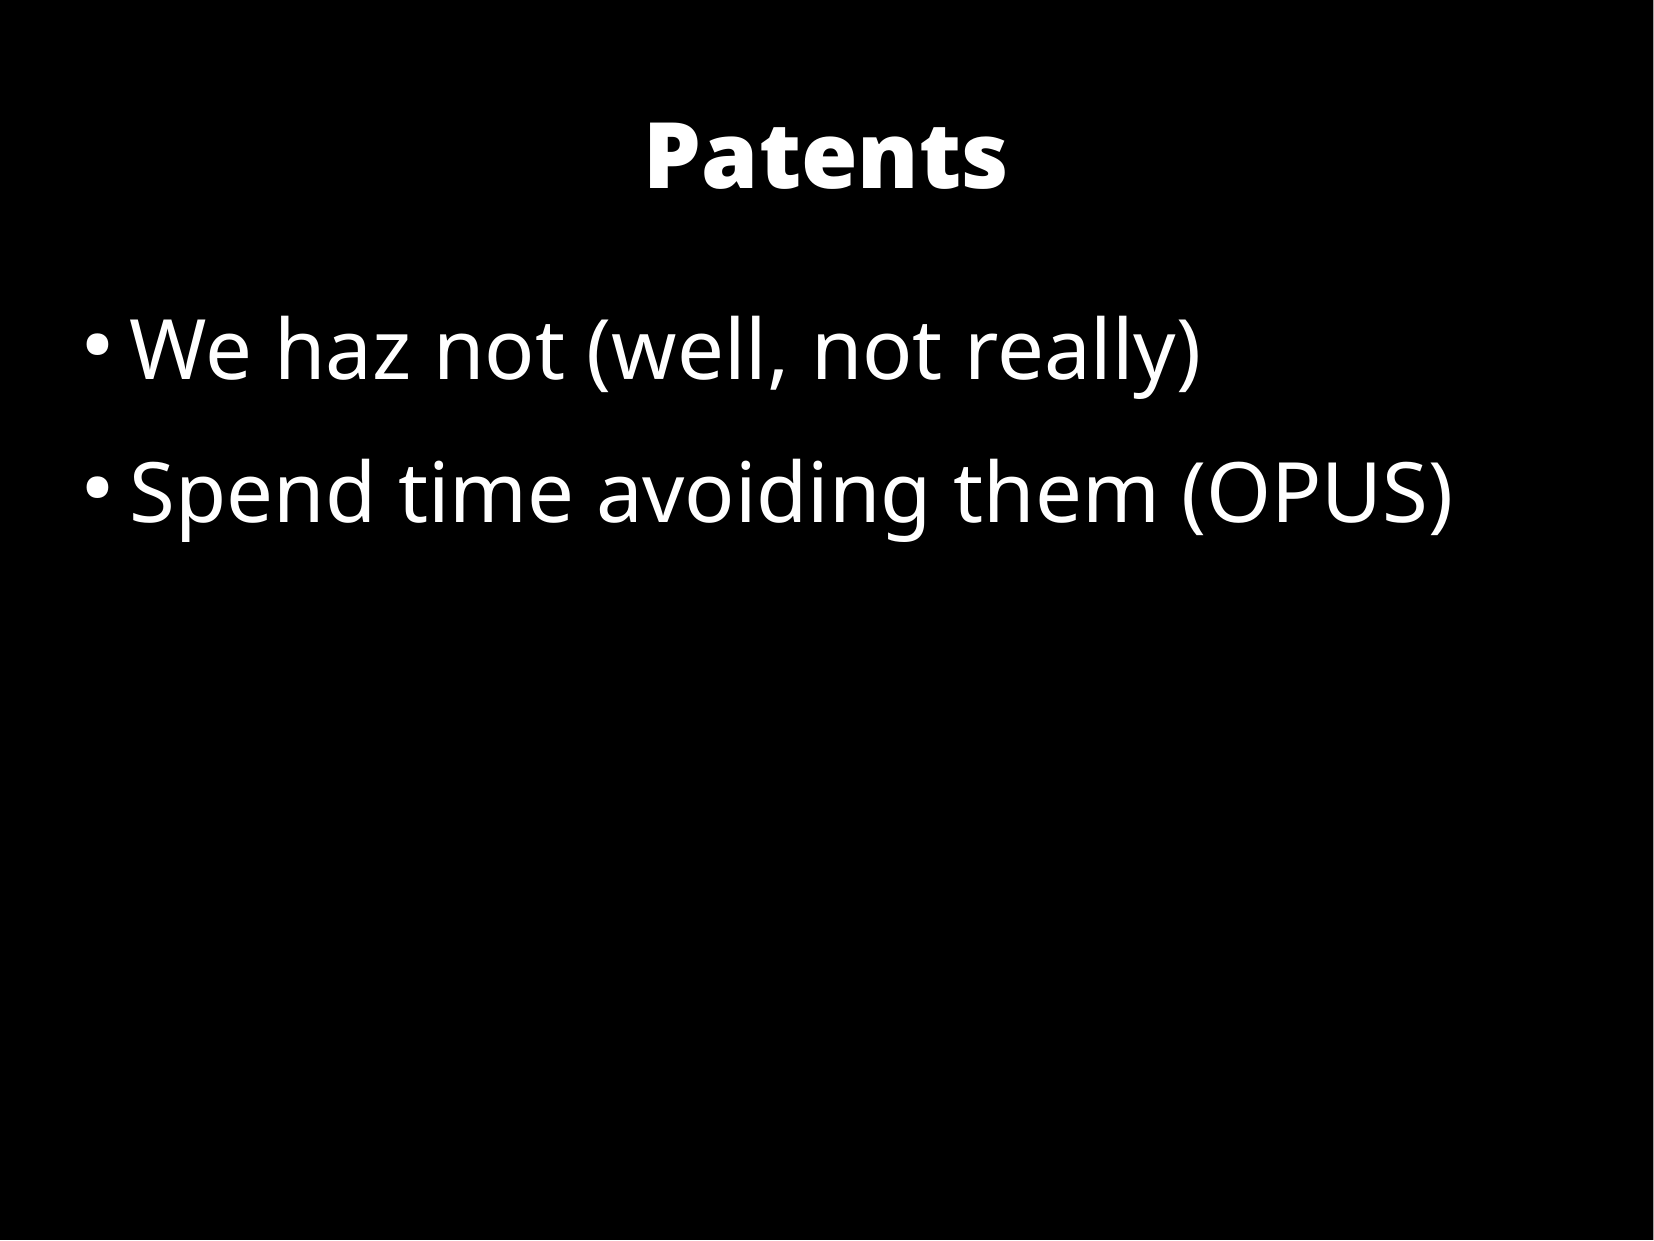

# Patents
We haz not (well, not really)
Spend time avoiding them (OPUS)